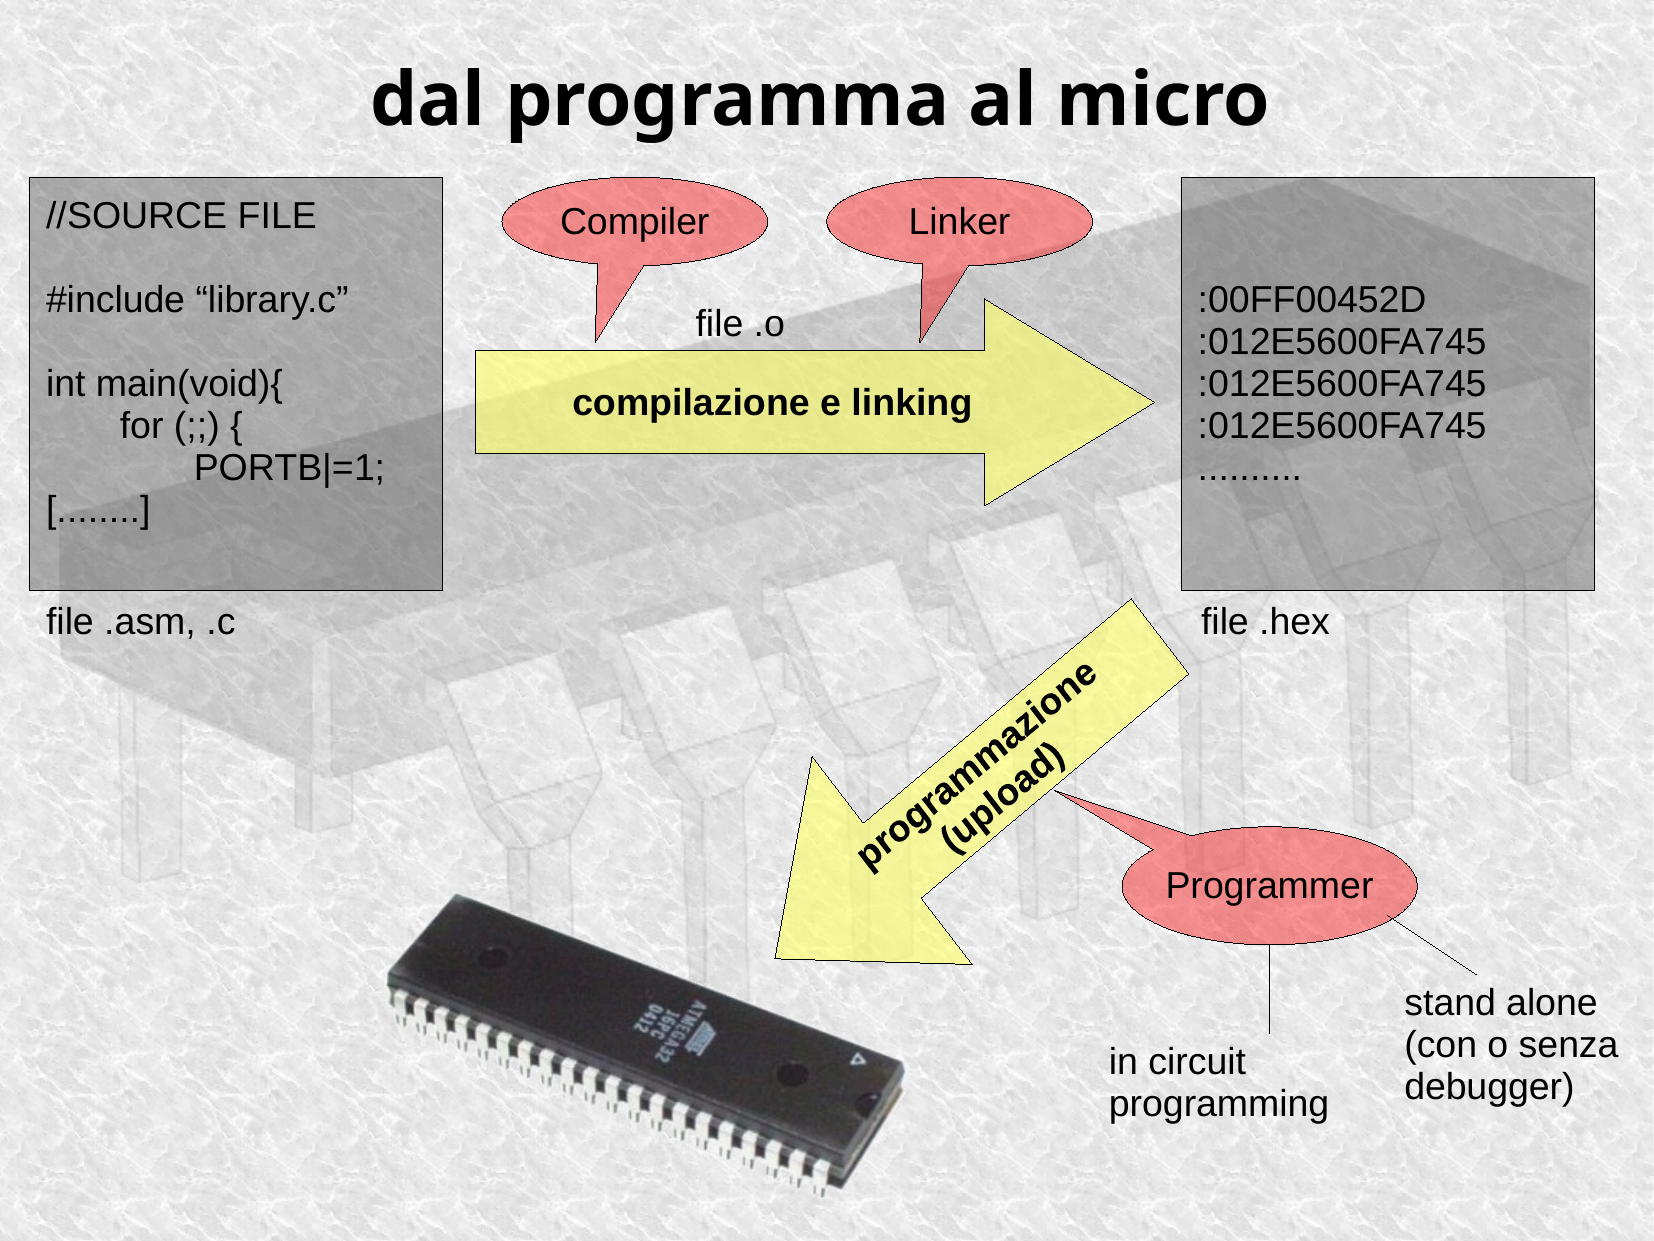

# dal programma al micro
//SOURCE FILE
#include “library.c”
int main(void){
	for (;;) {
		PORTB|=1;
[........]
Compiler
Linker
:00FF00452D
:012E5600FA745
:012E5600FA745
:012E5600FA745
..........
file .o
compilazione e linking
file .asm, .c
file .hex
programmazione (upload)
Programmer
stand alone (con o senza debugger)
in circuit programming